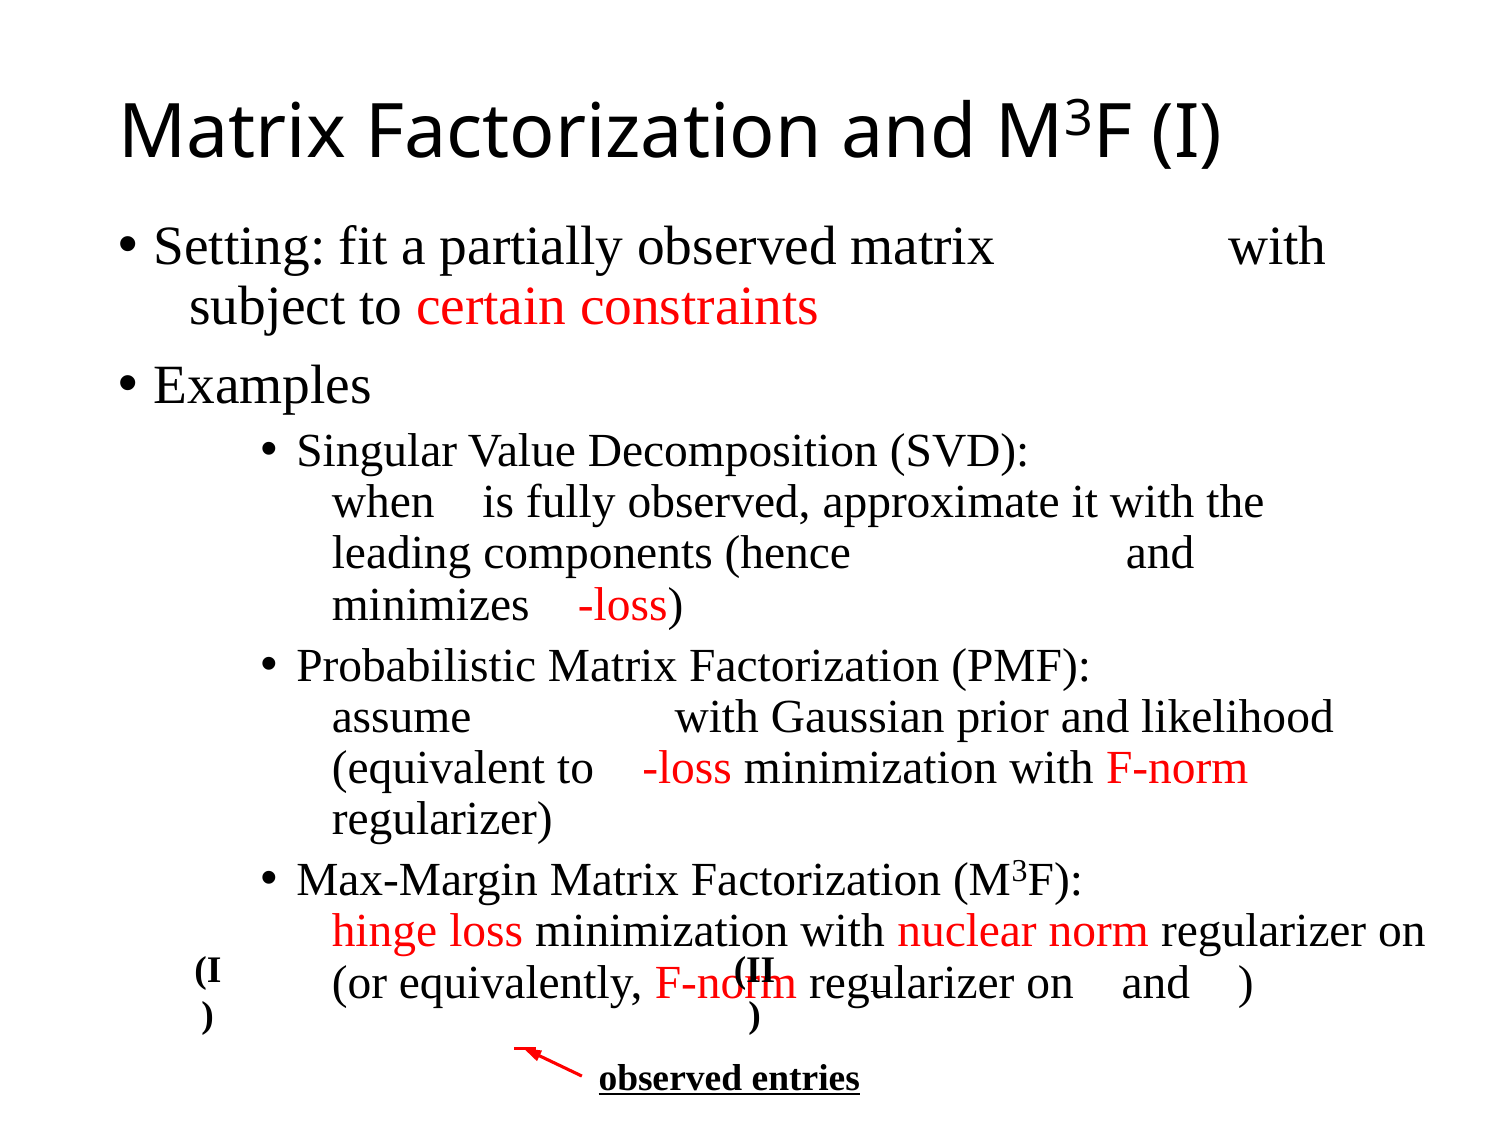

# Matrix Factorization and M3F (I)
Setting: fit a partially observed matrix with
subject to certain constraints
Examples
Singular Value Decomposition (SVD):
when is fully observed, approximate it with the leading components (hence and minimizes -loss)
Probabilistic Matrix Factorization (PMF):
assume with Gaussian prior and likelihood (equivalent to -loss minimization with F-norm regularizer)
Max-Margin Matrix Factorization (M3F):
hinge loss minimization with nuclear norm regularizer on
(or equivalently, F-norm regularizer on and )
(I)
(II)
observed entries